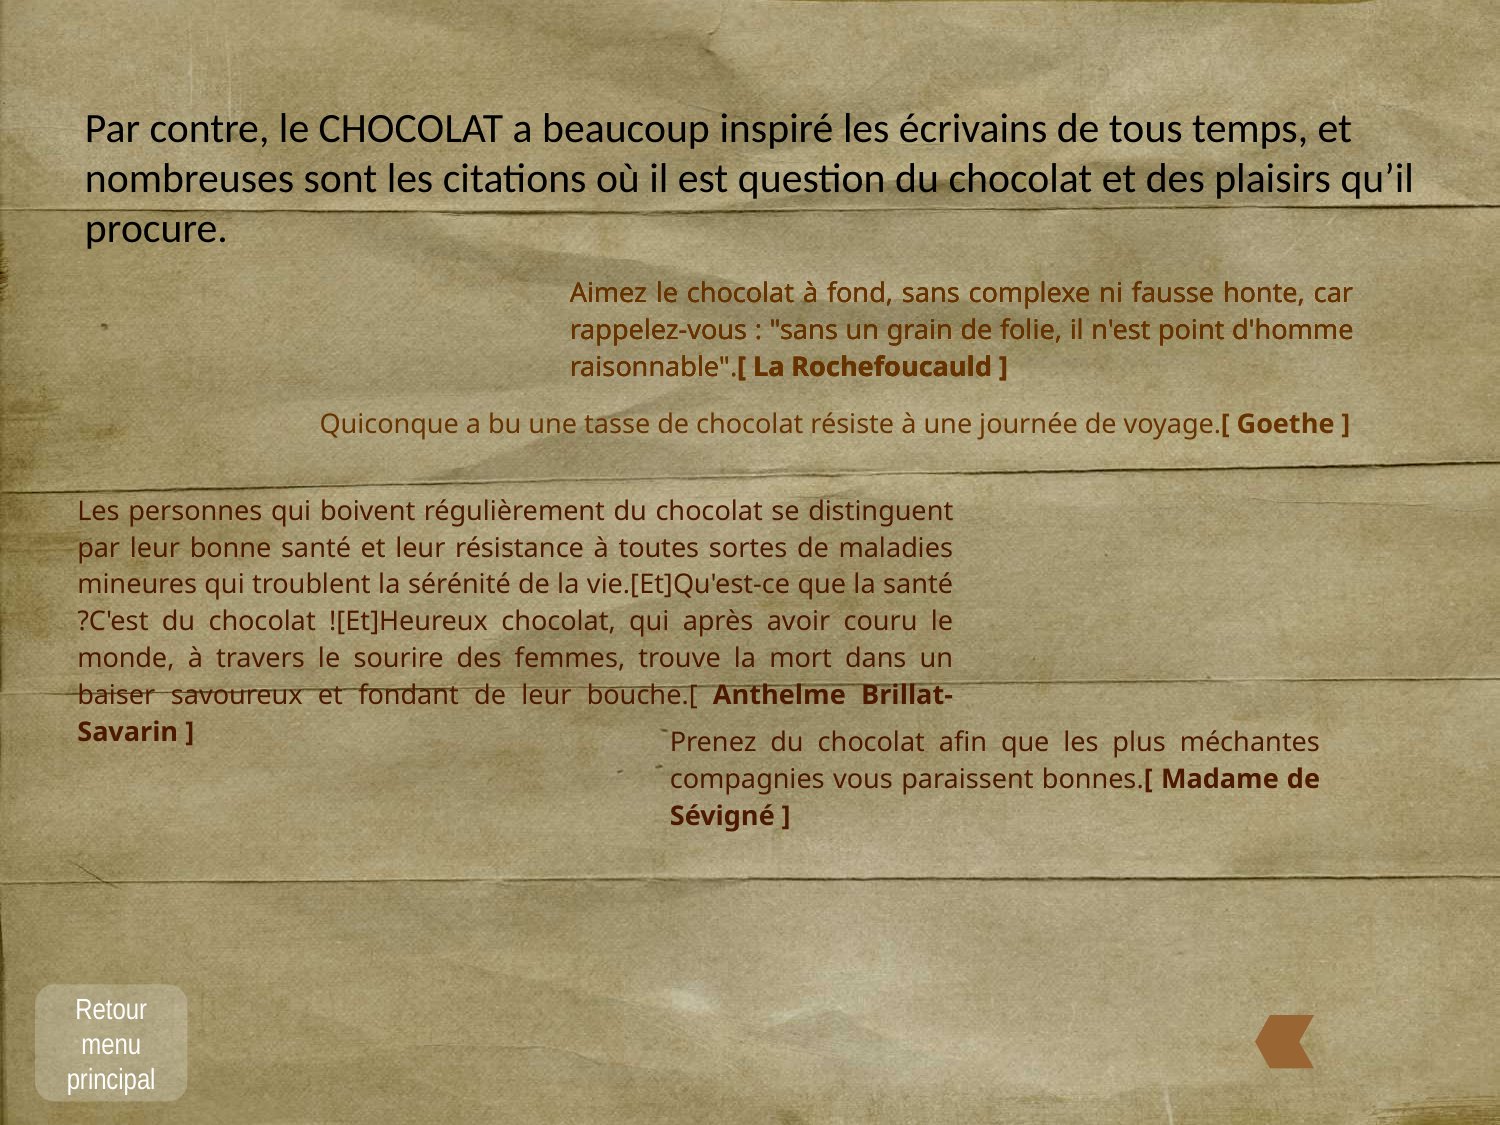

#
Par contre, le CHOCOLAT a beaucoup inspiré les écrivains de tous temps, et nombreuses sont les citations où il est question du chocolat et des plaisirs qu’il procure.
Aimez le chocolat à fond, sans complexe ni fausse honte, car rappelez-vous : "sans un grain de folie, il n'est point d'homme raisonnable". [ La Rochefoucauld ]
Aimez le chocolat à fond, sans complexe ni fausse honte, car rappelez-vous : "sans un grain de folie, il n'est point d'homme raisonnable". [ La Rochefoucauld ]
Aimez le chocolat à fond, sans complexe ni fausse honte, car rappelez-vous : "sans un grain de folie, il n'est point d'homme raisonnable". [ La Rochefoucauld ]
Quiconque a bu une tasse de chocolat résiste à une journée de voyage. [ Goethe ]
Les personnes qui boivent régulièrement du chocolat se distinguent par leur bonne santé et leur résistance à toutes sortes de maladies mineures qui troublent la sérénité de la vie.[Et]Qu'est-ce que la santé ? C'est du chocolat ![Et]Heureux chocolat, qui après avoir couru le monde, à travers le sourire des femmes, trouve la mort dans un baiser savoureux et fondant de leur bouche. [ Anthelme Brillat-Savarin ]
Prenez du chocolat afin que les plus méchantes compagnies vous paraissent bonnes. [ Madame de Sévigné ]
Retour menu
principal